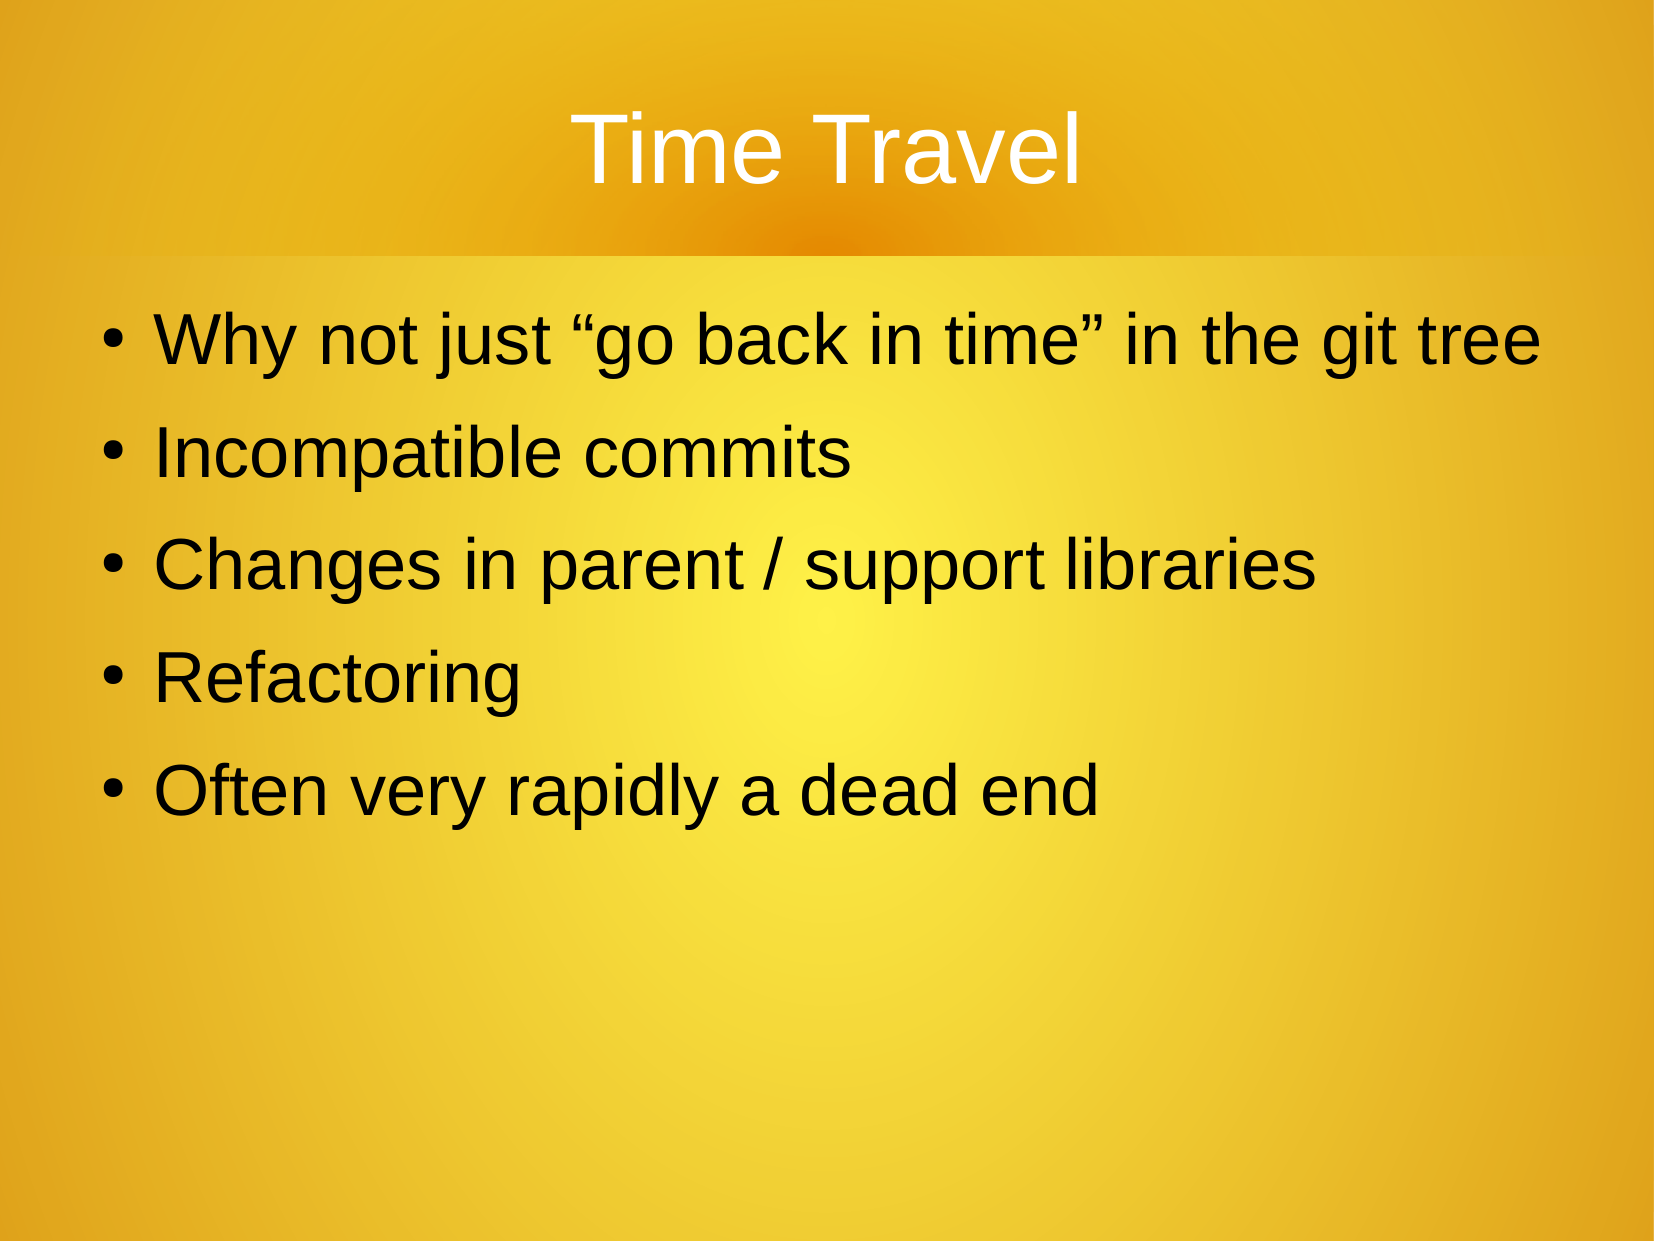

# Time Travel
Why not just “go back in time” in the git tree
Incompatible commits
Changes in parent / support libraries
Refactoring
Often very rapidly a dead end